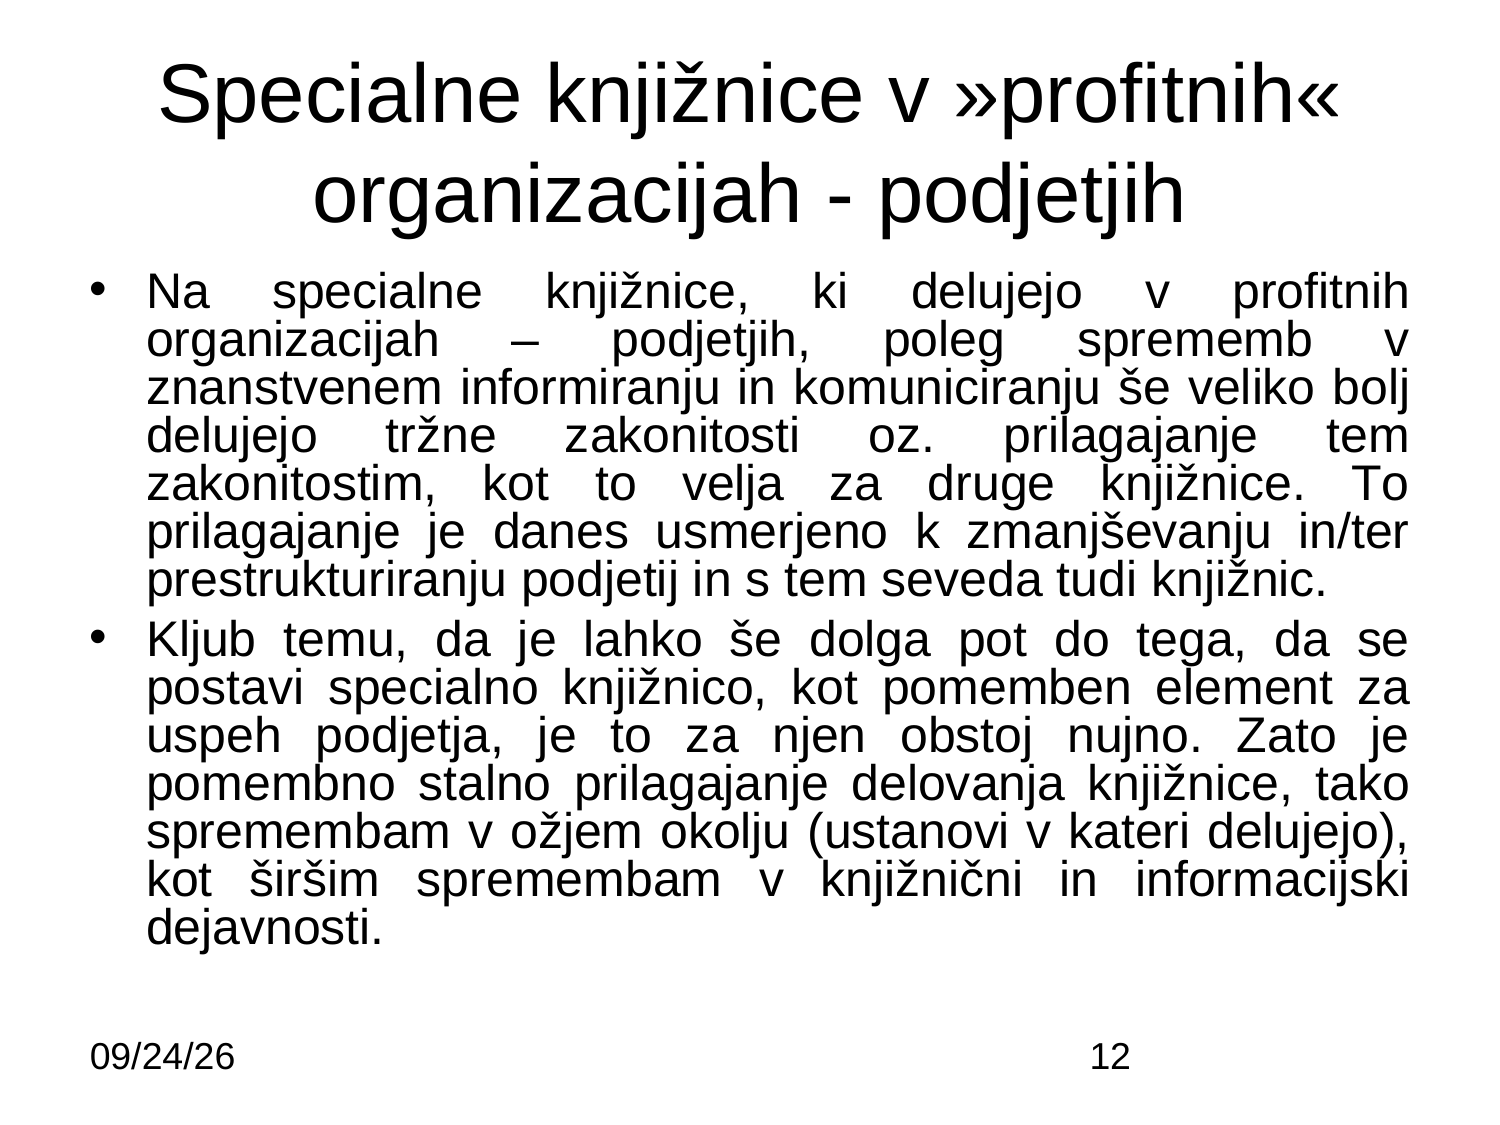

# Specialne knjižnice v »profitnih« organizacijah - podjetjih
Na specialne knjižnice, ki delujejo v profitnih organizacijah – podjetjih, poleg sprememb v znanstvenem informiranju in komuniciranju še veliko bolj delujejo tržne zakonitosti oz. prilagajanje tem zakonitostim, kot to velja za druge knjižnice. To prilagajanje je danes usmerjeno k zmanjševanju in/ter prestrukturiranju podjetij in s tem seveda tudi knjižnic.
Kljub temu, da je lahko še dolga pot do tega, da se postavi specialno knjižnico, kot pomemben element za uspeh podjetja, je to za njen obstoj nujno. Zato je pomembno stalno prilagajanje delovanja knjižnice, tako spremembam v ožjem okolju (ustanovi v kateri delujejo), kot širšim spremembam v knjižnični in informacijski dejavnosti.
12